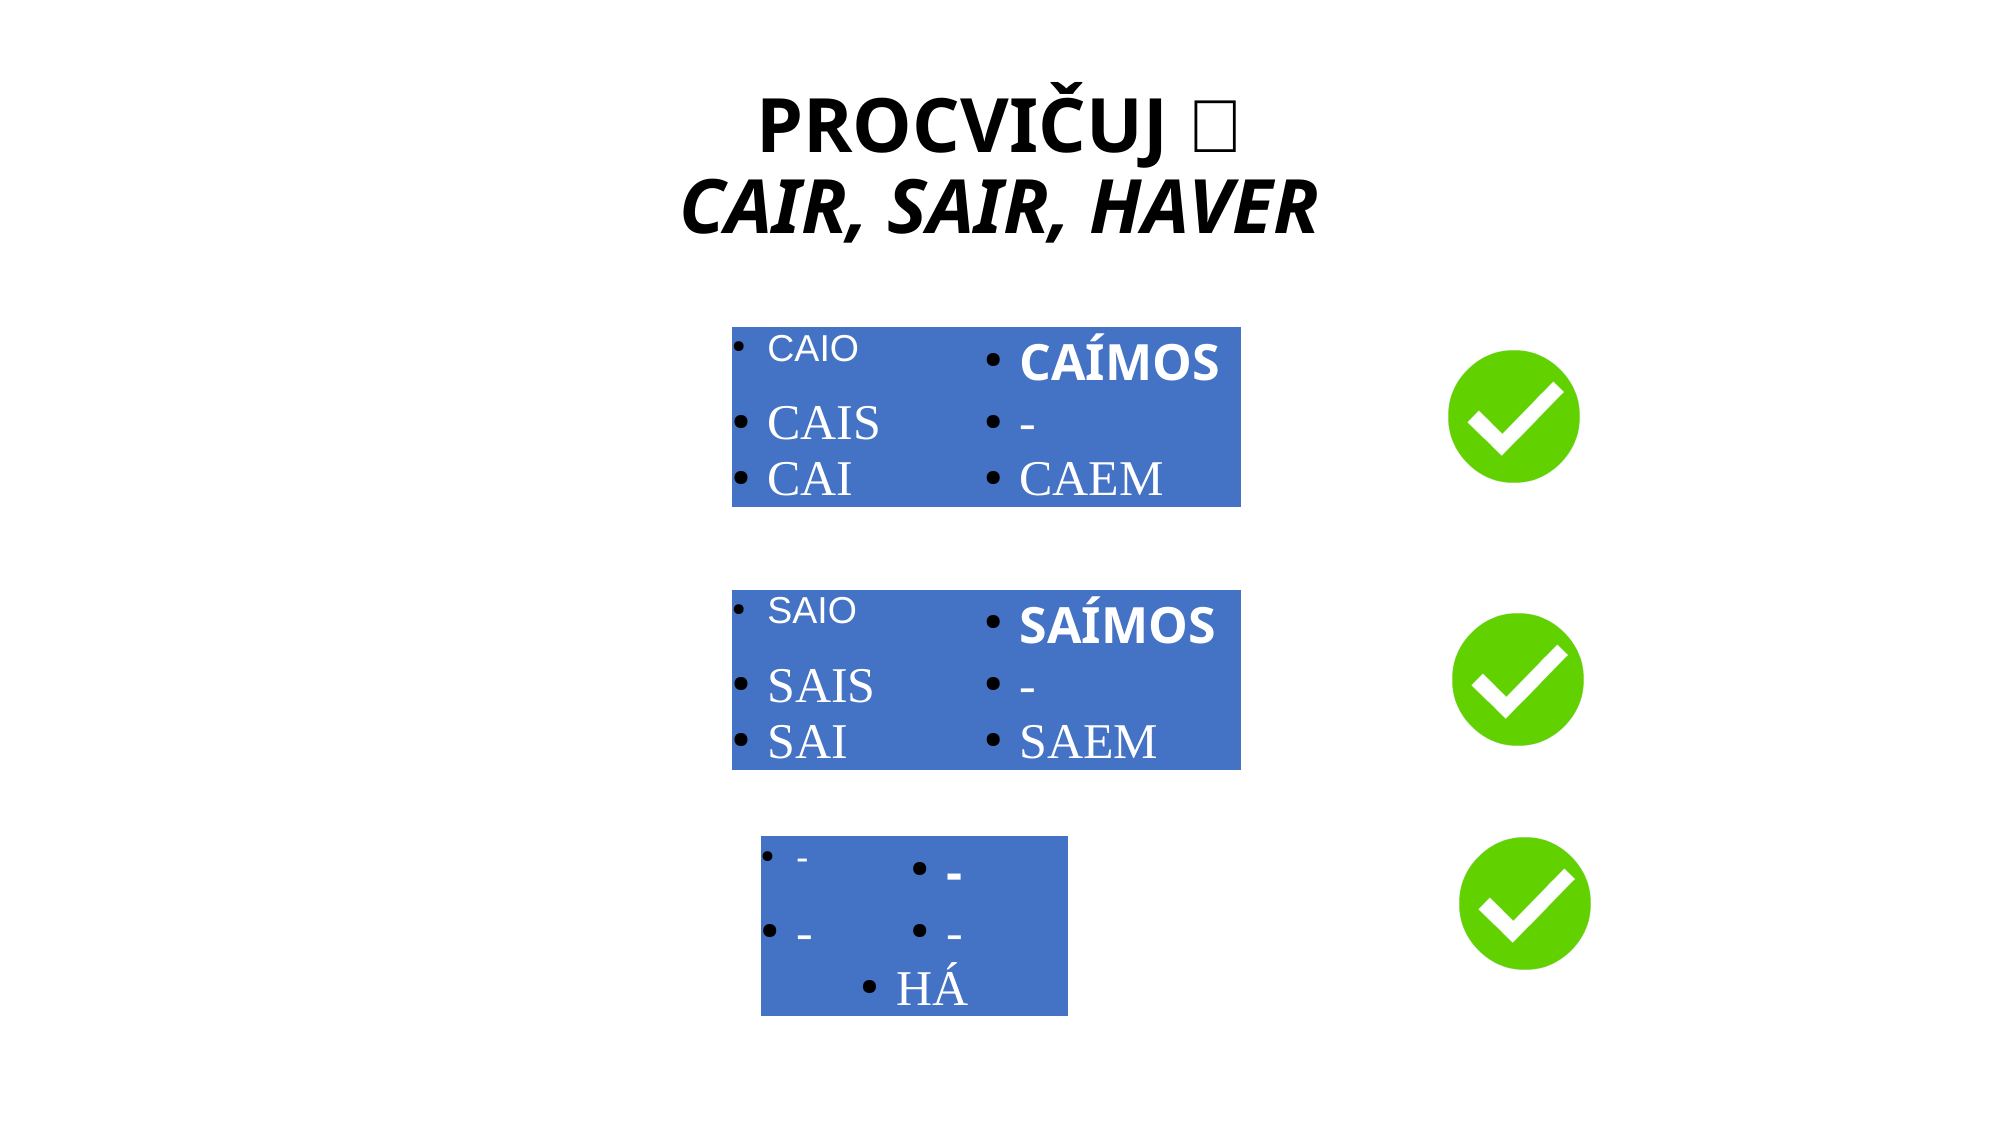

# PROCVIČUJ CAIR, SAIR, HAVER
| CAIO | CAÍMOS |
| --- | --- |
| CAIS | - |
| CAI | CAEM |
| SAIO | SAÍMOS |
| --- | --- |
| SAIS | - |
| SAI | SAEM |
| - | - |
| --- | --- |
| - | - |
| HÁ | |